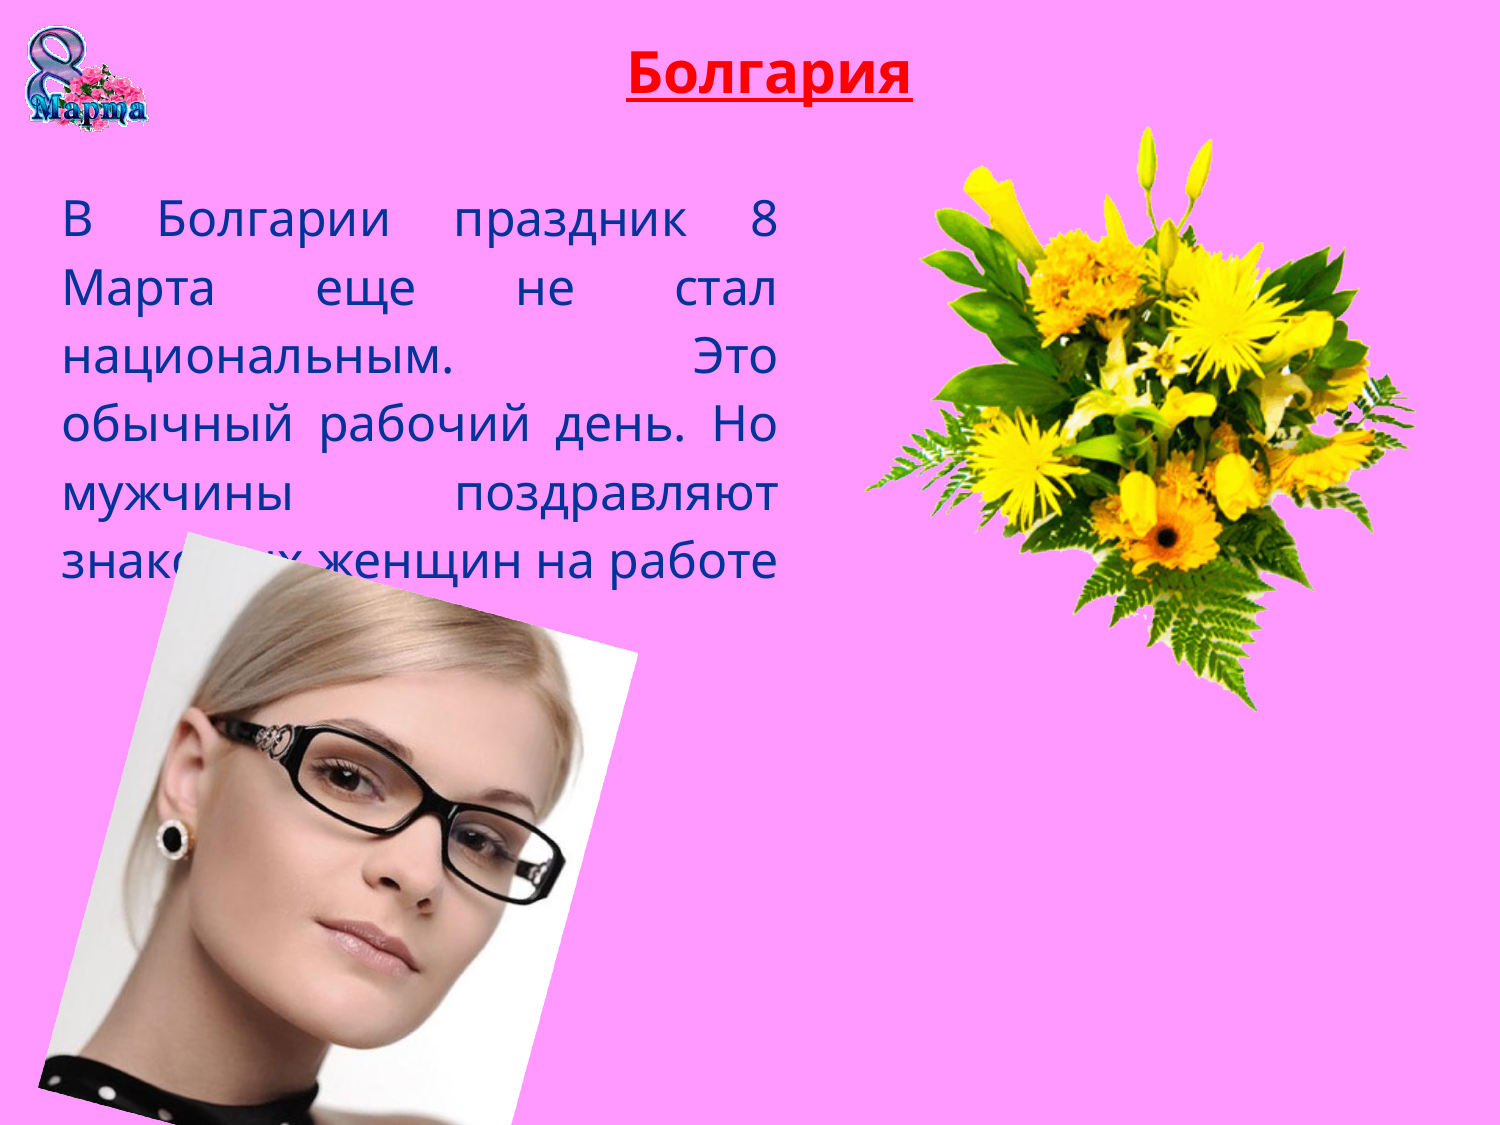

Болгария
В Болгарии праздник 8 Марта еще не стал национальным. Это обычный рабочий день. Но мужчины поздравляют знакомых женщин на работе